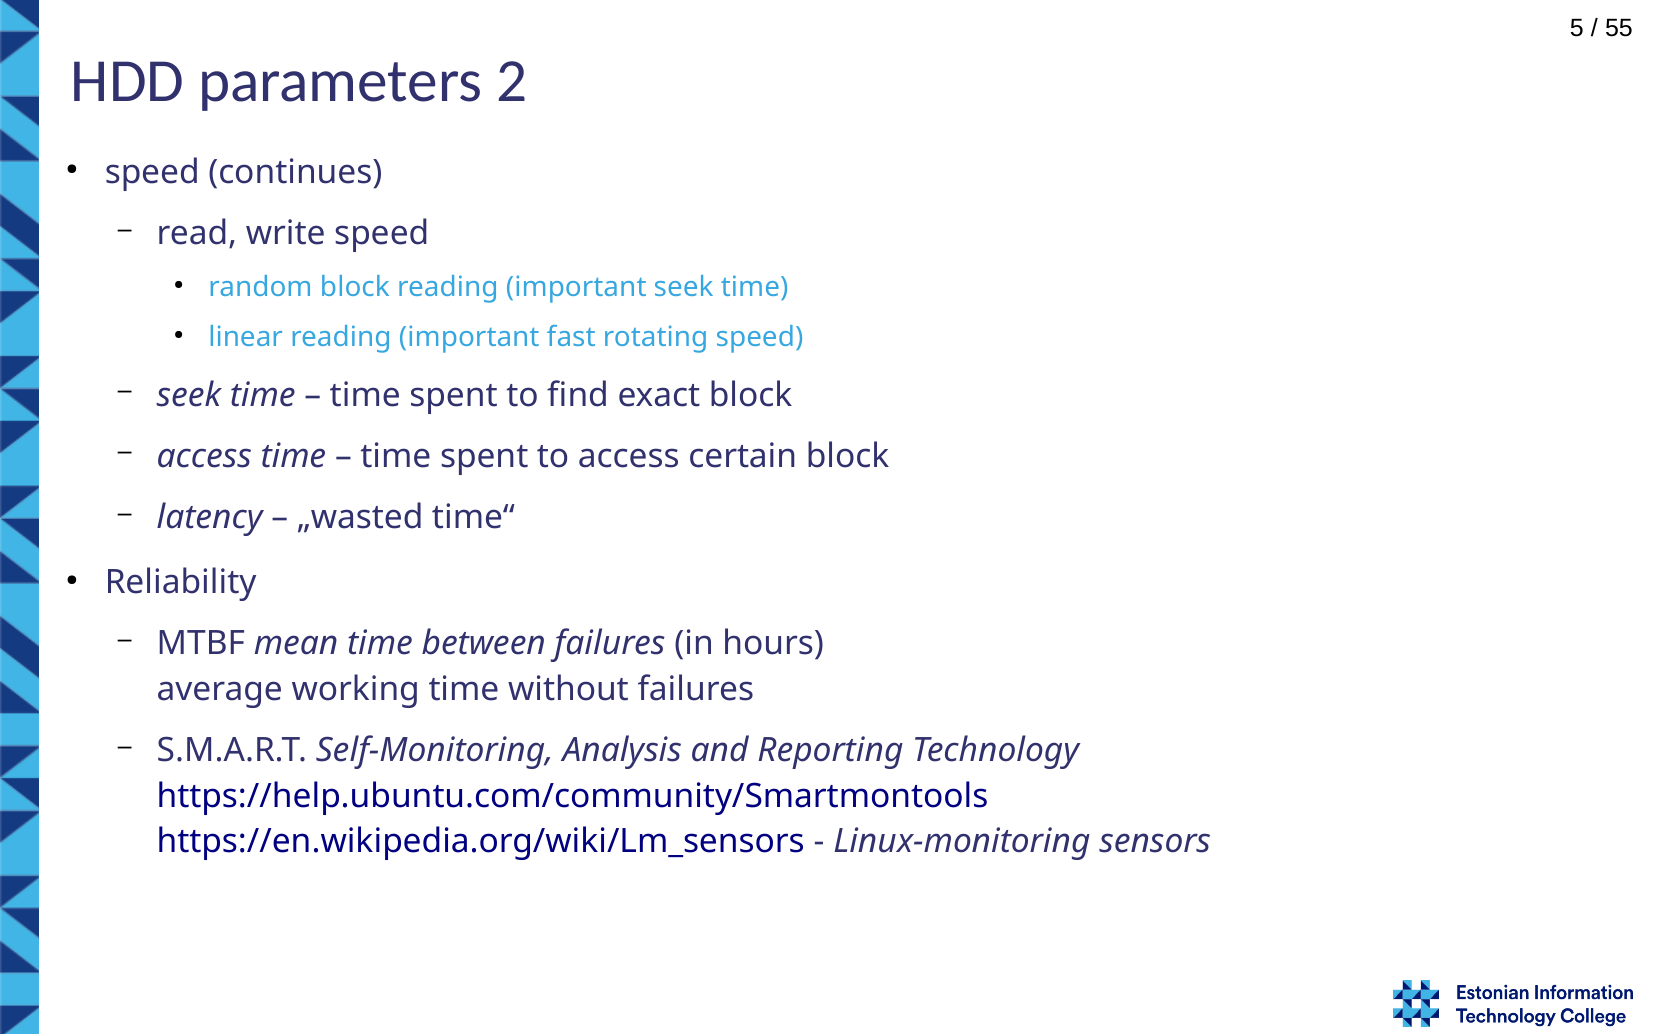

# HDD parameters 2
speed (continues)
read, write speed
random block reading (important seek time)
linear reading (important fast rotating speed)
seek time – time spent to find exact block
access time – time spent to access certain block
latency – „wasted time“
Reliability
MTBF mean time between failures (in hours)
average working time without failures
S.M.A.R.T. Self-Monitoring, Analysis and Reporting Technology
https://help.ubuntu.com/community/Smartmontools
https://en.wikipedia.org/wiki/Lm_sensors - Linux-monitoring sensors